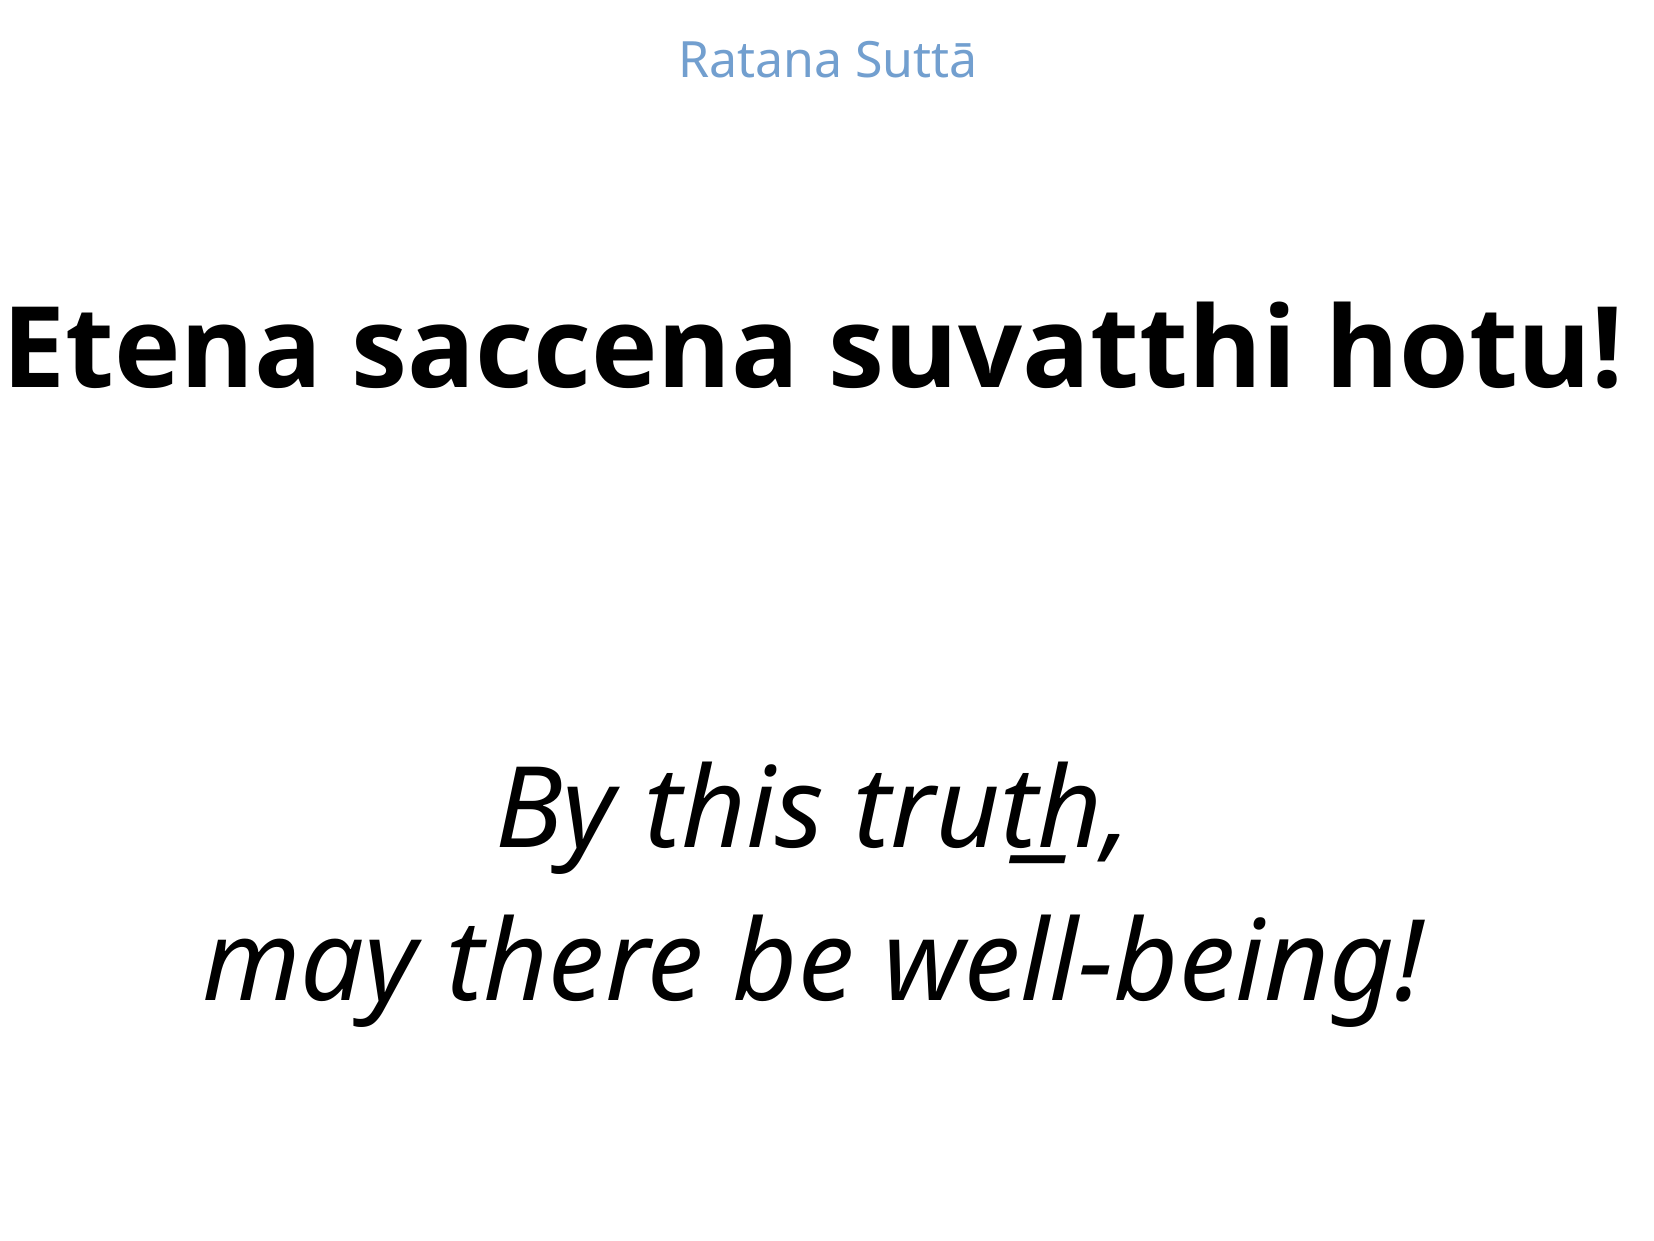

Ratana Suttā
Etena saccena suvatthi hotu!
By this trut͟h,
may there be well-being!